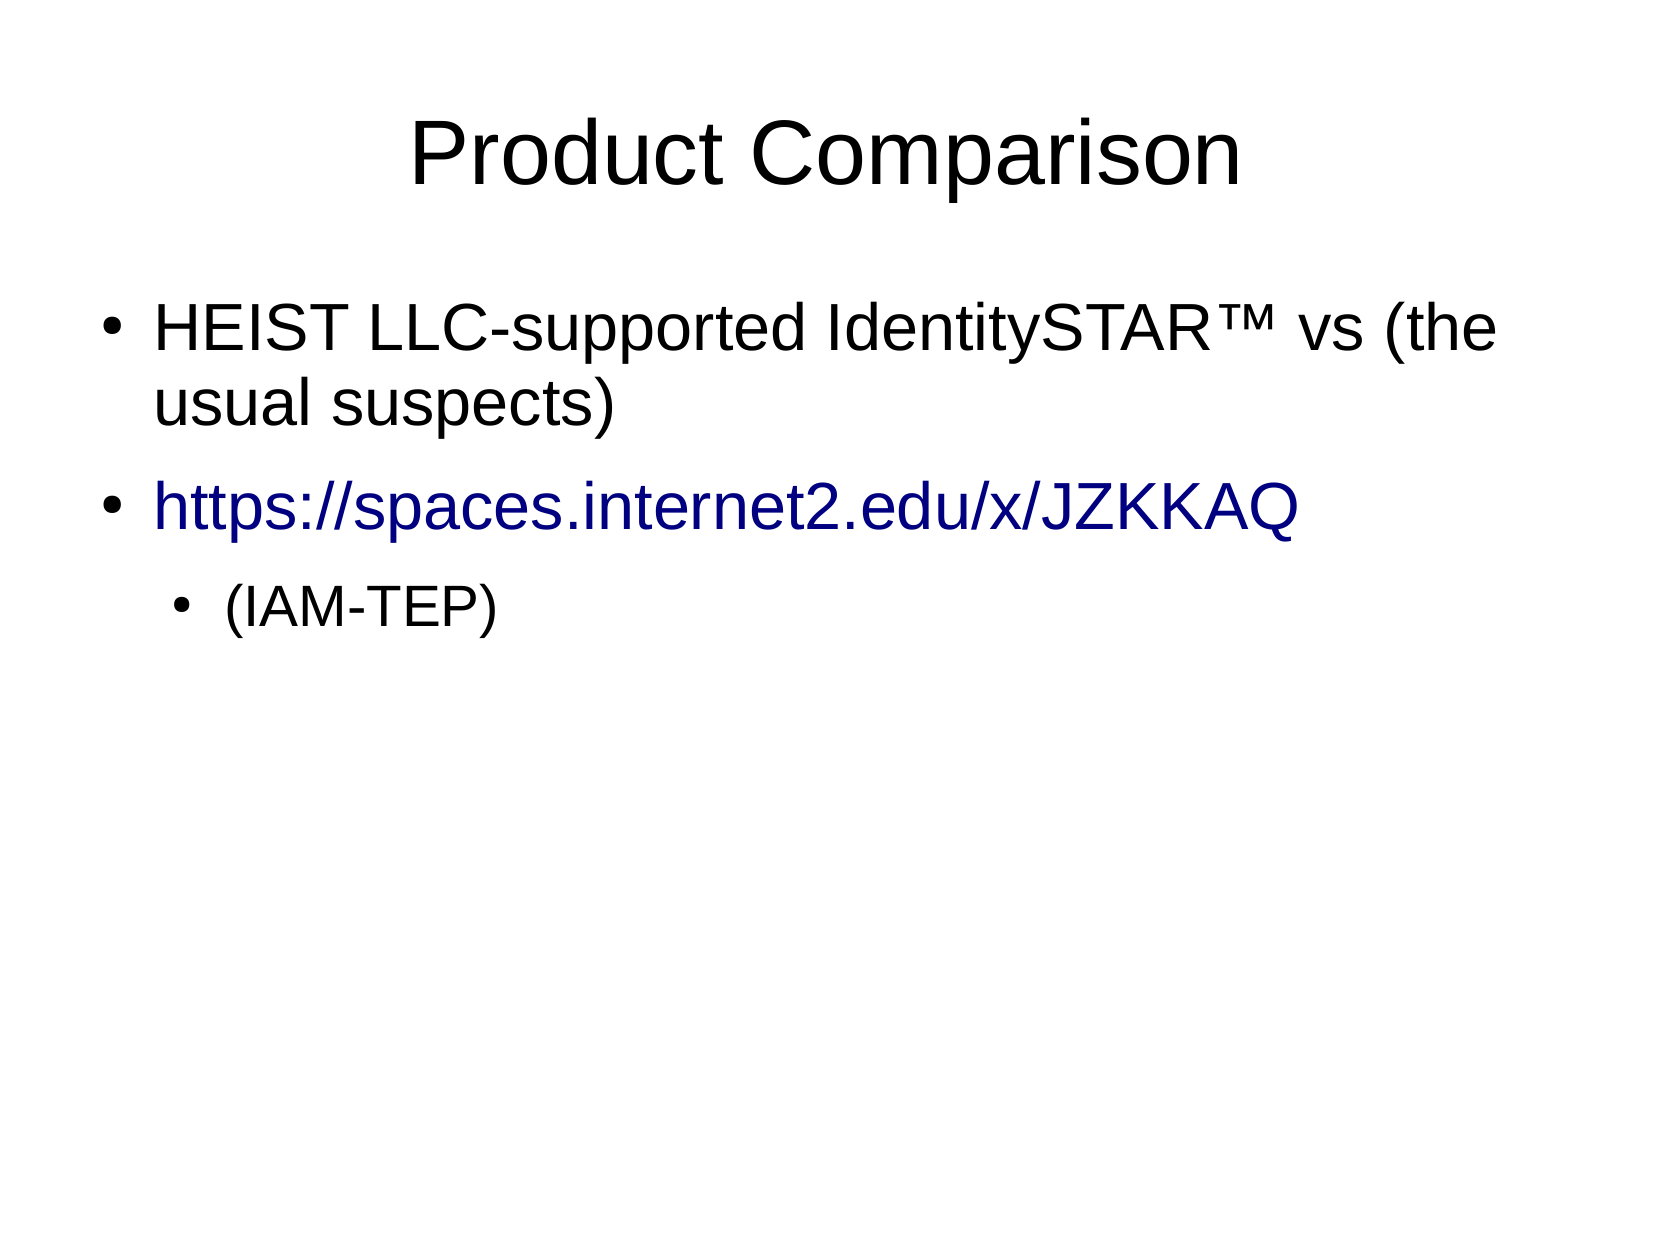

# Product Comparison
HEIST LLC-supported IdentitySTAR™ vs (the usual suspects)
https://spaces.internet2.edu/x/JZKKAQ
(IAM-TEP)